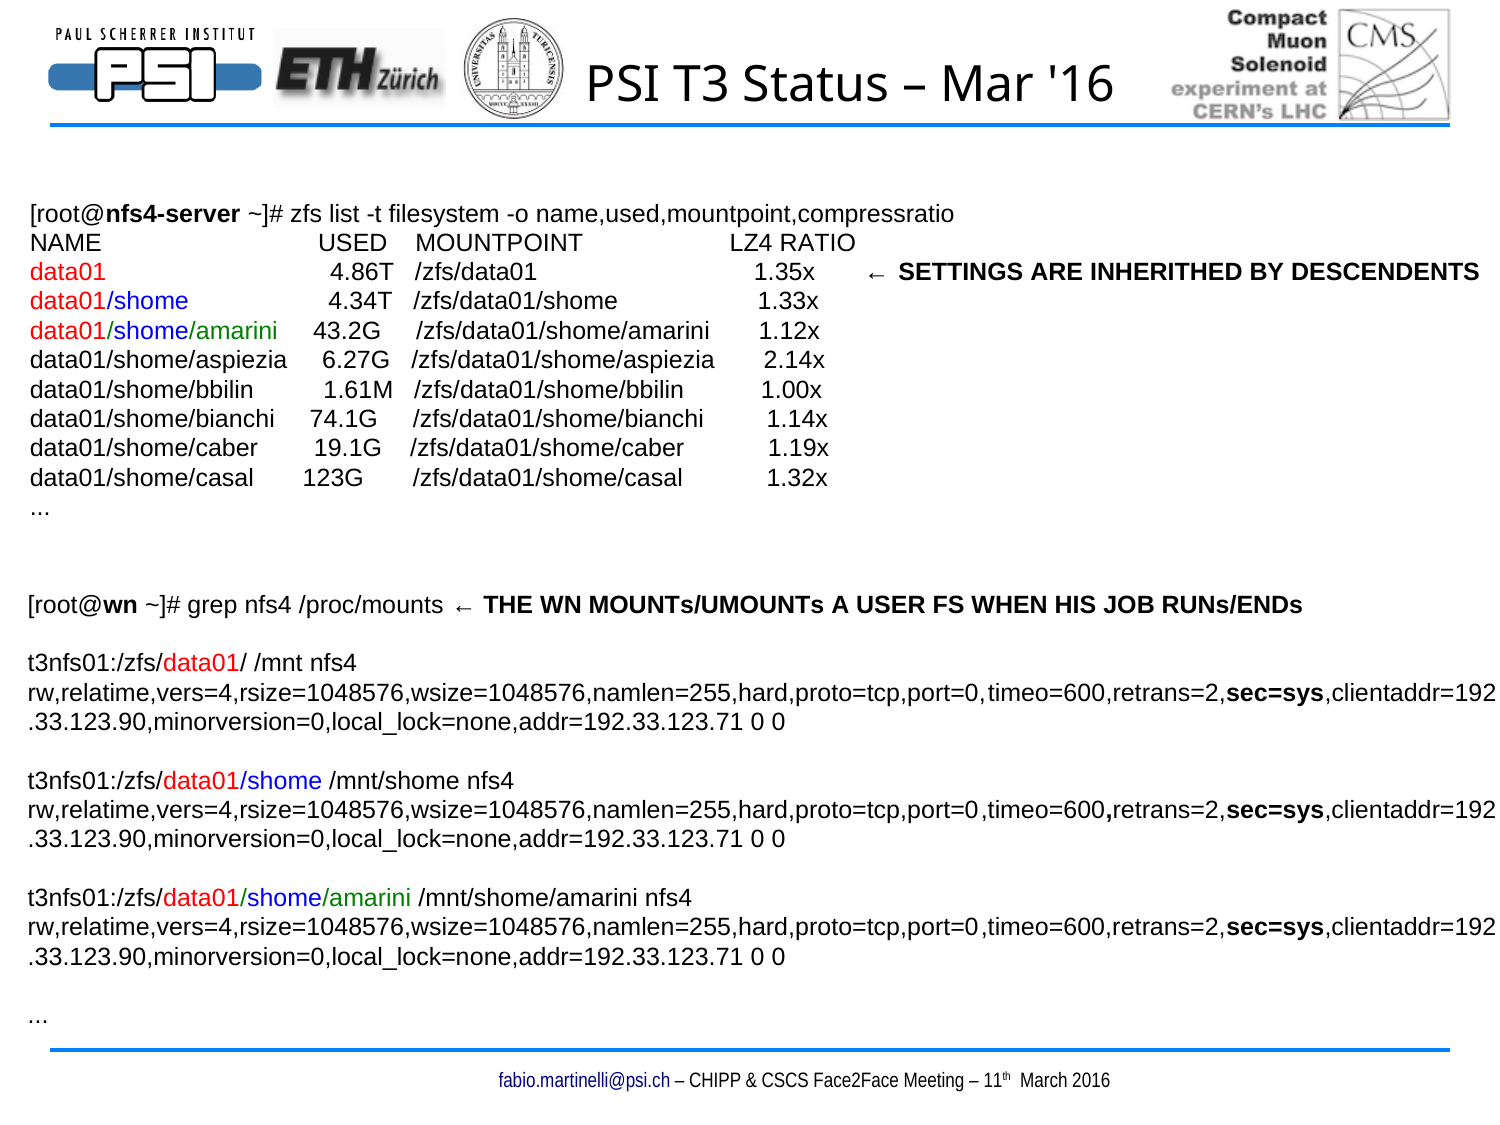

[root@nfs4-server ~]# zfs list -t filesystem -o name,used,mountpoint,compressratio
NAME USED MOUNTPOINT LZ4 RATIO
data01 4.86T /zfs/data01 1.35x ← SETTINGS ARE INHERITHED BY DESCENDENTS
data01/shome 4.34T /zfs/data01/shome 1.33x
data01/shome/amarini 43.2G /zfs/data01/shome/amarini 1.12x
data01/shome/aspiezia 6.27G /zfs/data01/shome/aspiezia 2.14x
data01/shome/bbilin 1.61M /zfs/data01/shome/bbilin 1.00x
data01/shome/bianchi 74.1G /zfs/data01/shome/bianchi 1.14x
data01/shome/caber 19.1G /zfs/data01/shome/caber 1.19x
data01/shome/casal 123G /zfs/data01/shome/casal 1.32x
...
[root@wn ~]# grep nfs4 /proc/mounts ← THE WN MOUNTs/UMOUNTs A USER FS WHEN HIS JOB RUNs/ENDs
t3nfs01:/zfs/data01/ /mnt nfs4 rw,relatime,vers=4,rsize=1048576,wsize=1048576,namlen=255,hard,proto=tcp,port=0,timeo=600,retrans=2,sec=sys,clientaddr=192.33.123.90,minorversion=0,local_lock=none,addr=192.33.123.71 0 0
t3nfs01:/zfs/data01/shome /mnt/shome nfs4 rw,relatime,vers=4,rsize=1048576,wsize=1048576,namlen=255,hard,proto=tcp,port=0,timeo=600,retrans=2,sec=sys,clientaddr=192.33.123.90,minorversion=0,local_lock=none,addr=192.33.123.71 0 0
t3nfs01:/zfs/data01/shome/amarini /mnt/shome/amarini nfs4 rw,relatime,vers=4,rsize=1048576,wsize=1048576,namlen=255,hard,proto=tcp,port=0,timeo=600,retrans=2,sec=sys,clientaddr=192.33.123.90,minorversion=0,local_lock=none,addr=192.33.123.71 0 0
...